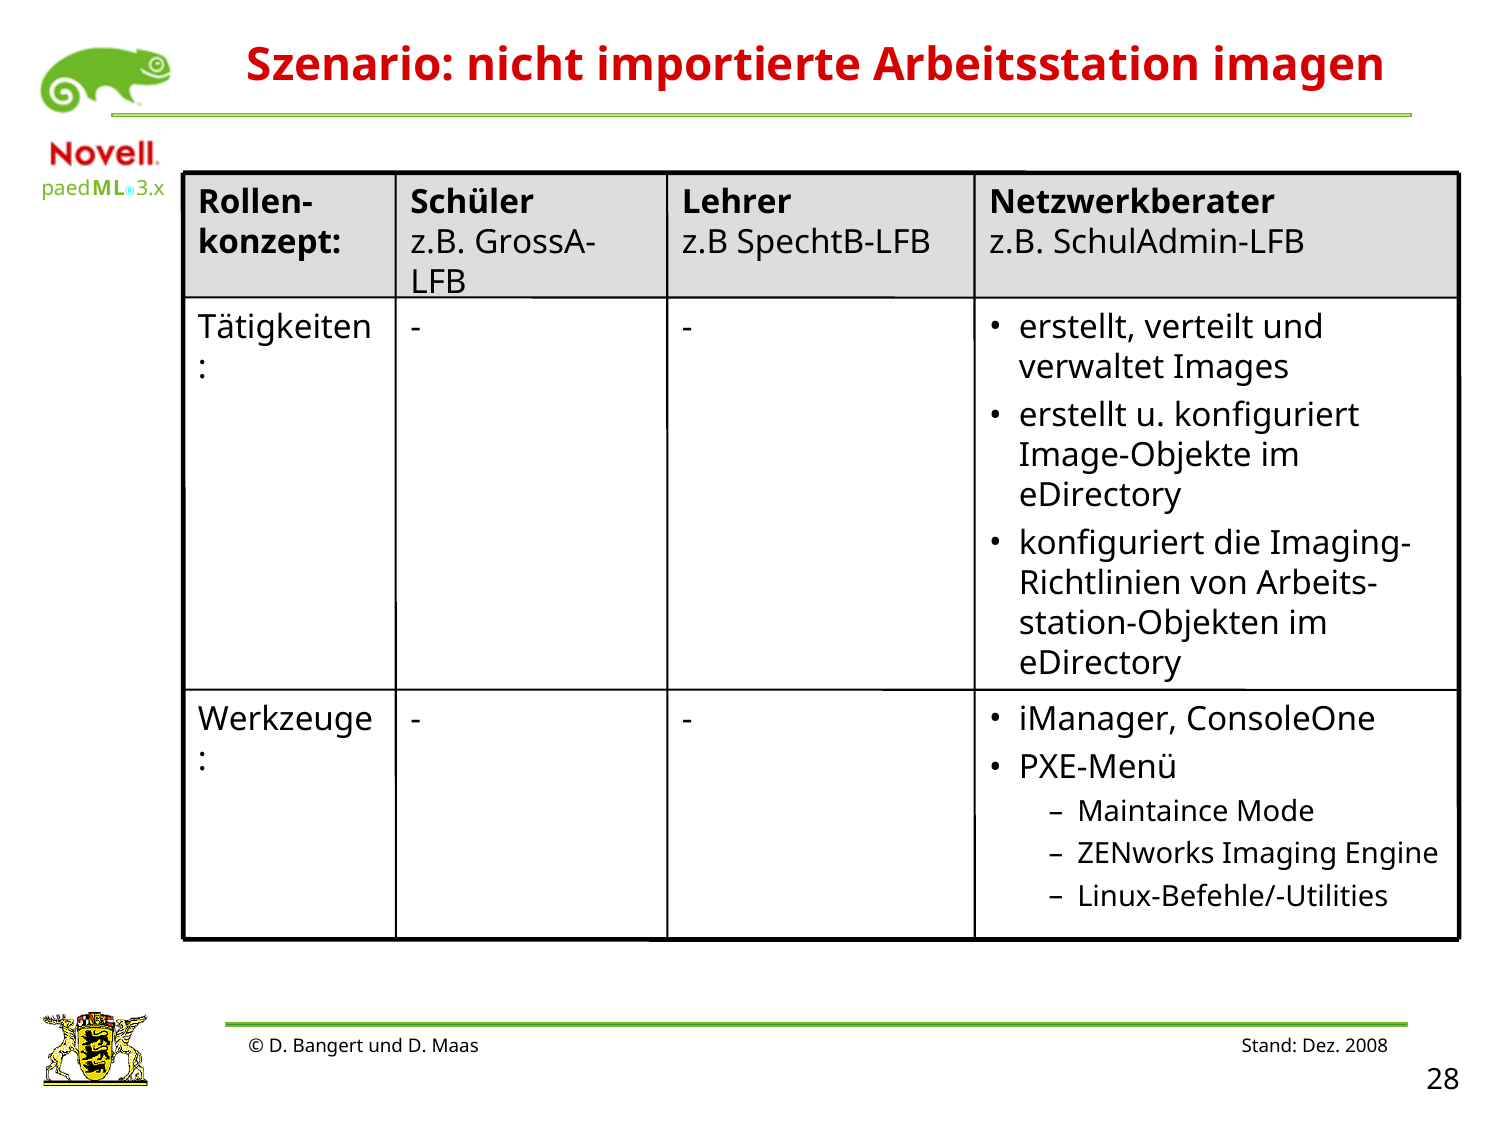

# Szenario: nicht importierte Arbeitsstation imagen
Rollen-konzept:
Schüler
z.B. GrossA-LFB
Lehrer
z.B SpechtB-LFB
Netzwerkberater
z.B. SchulAdmin-LFB
Tätigkeiten:
-
-
erstellt, verteilt und verwaltet Images
erstellt u. konfiguriert Image-Objekte im eDirectory
konfiguriert die Imaging-Richtlinien von Arbeits-station-Objekten im eDirectory
Werkzeuge:
-
-
iManager, ConsoleOne
PXE-Menü
Maintaince Mode
ZENworks Imaging Engine
Linux-Befehle/-Utilities
© D. Bangert und D. Maas
Dez. 2008
28